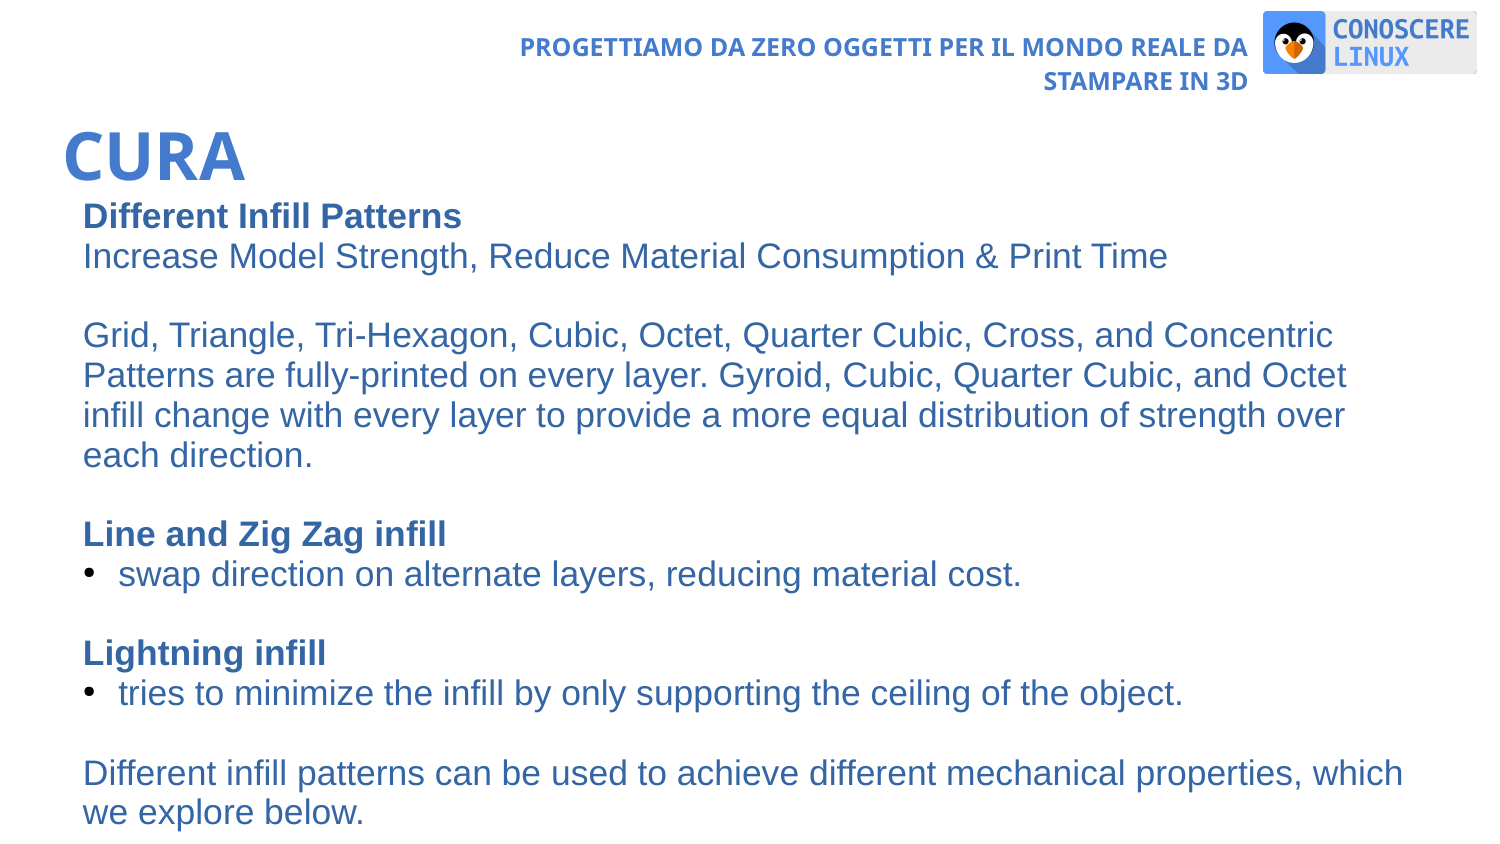

PROGETTIAMO DA ZERO OGGETTI PER IL MONDO REALE DA STAMPARE IN 3D
CURA
Different Infill Patterns
Increase Model Strength, Reduce Material Consumption & Print Time
Grid, Triangle, Tri-Hexagon, Cubic, Octet, Quarter Cubic, Cross, and Concentric Patterns are fully-printed on every layer. Gyroid, Cubic, Quarter Cubic, and Octet infill change with every layer to provide a more equal distribution of strength over each direction.
Line and Zig Zag infill
swap direction on alternate layers, reducing material cost.
Lightning infill
tries to minimize the infill by only supporting the ceiling of the object.
Different infill patterns can be used to achieve different mechanical properties, which we explore below.